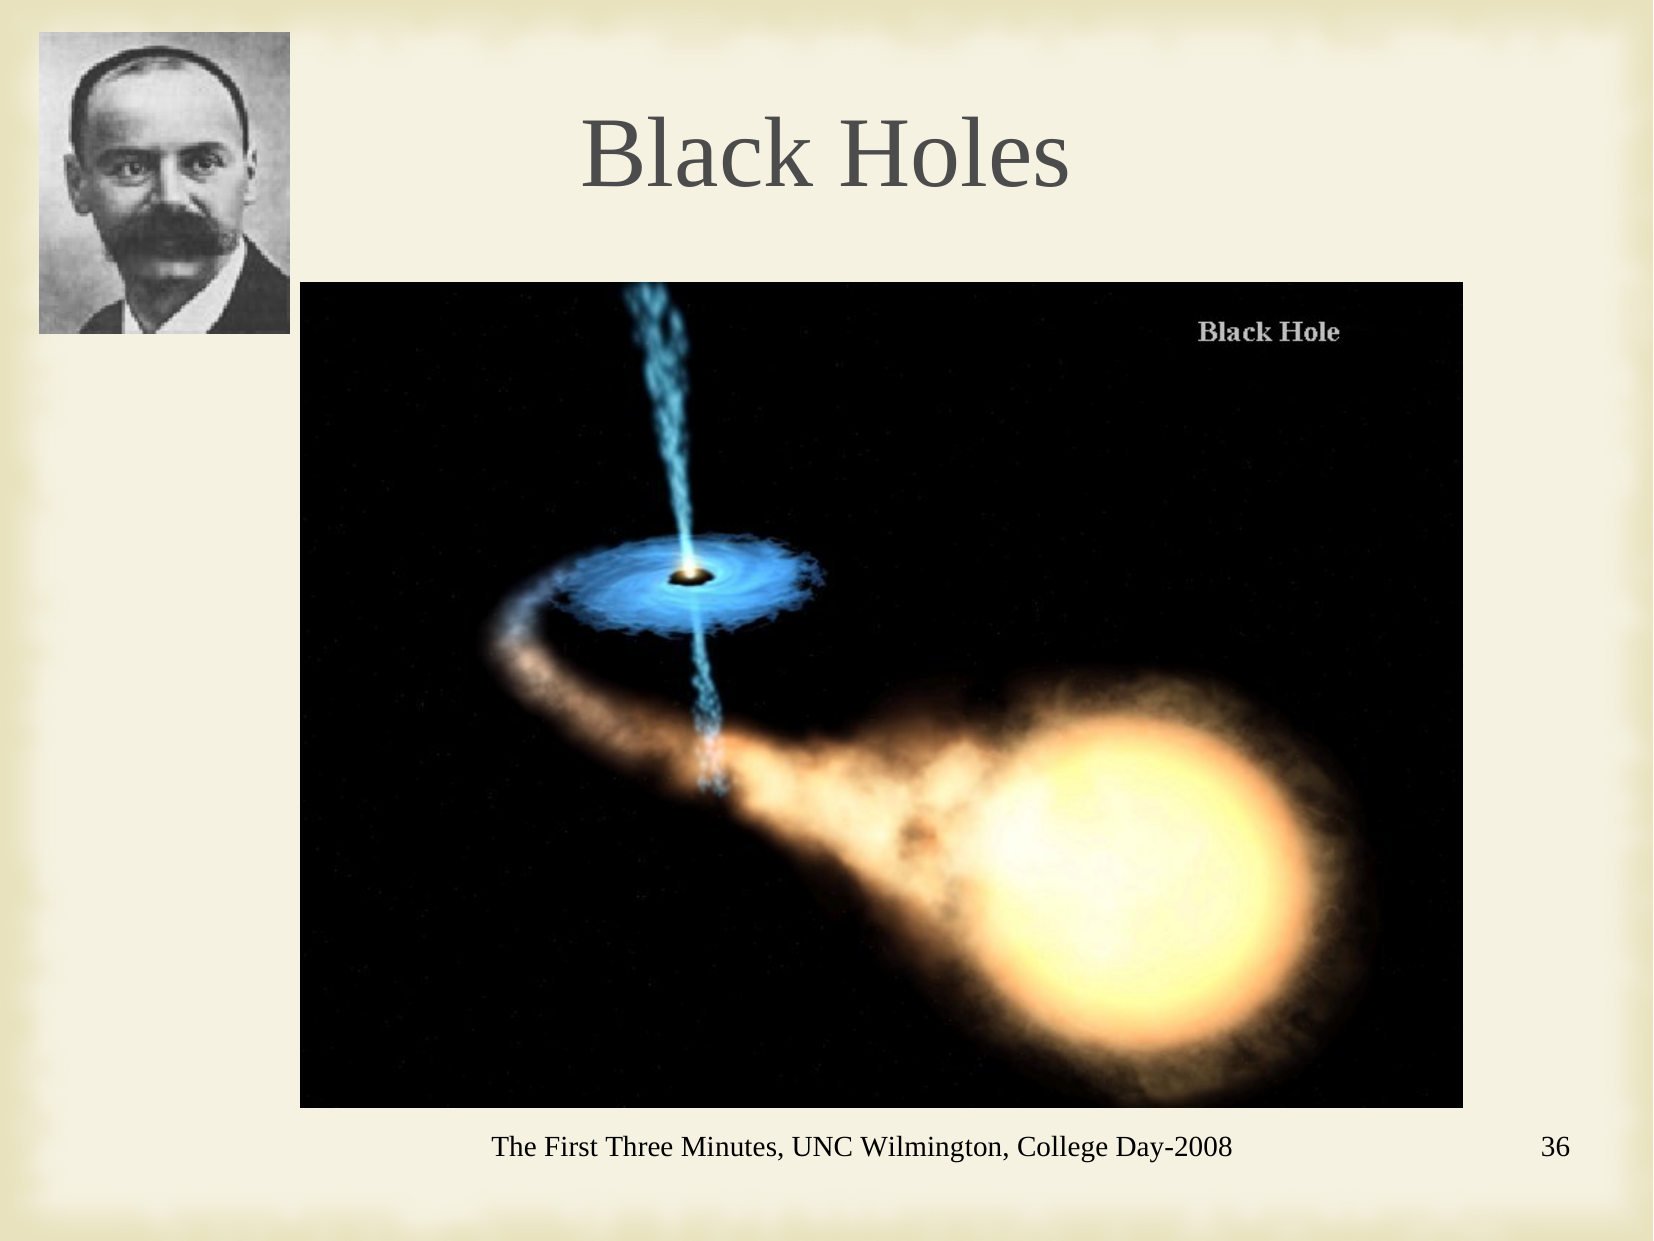

# Black Holes
The First Three Minutes, UNC Wilmington, College Day-2008
36